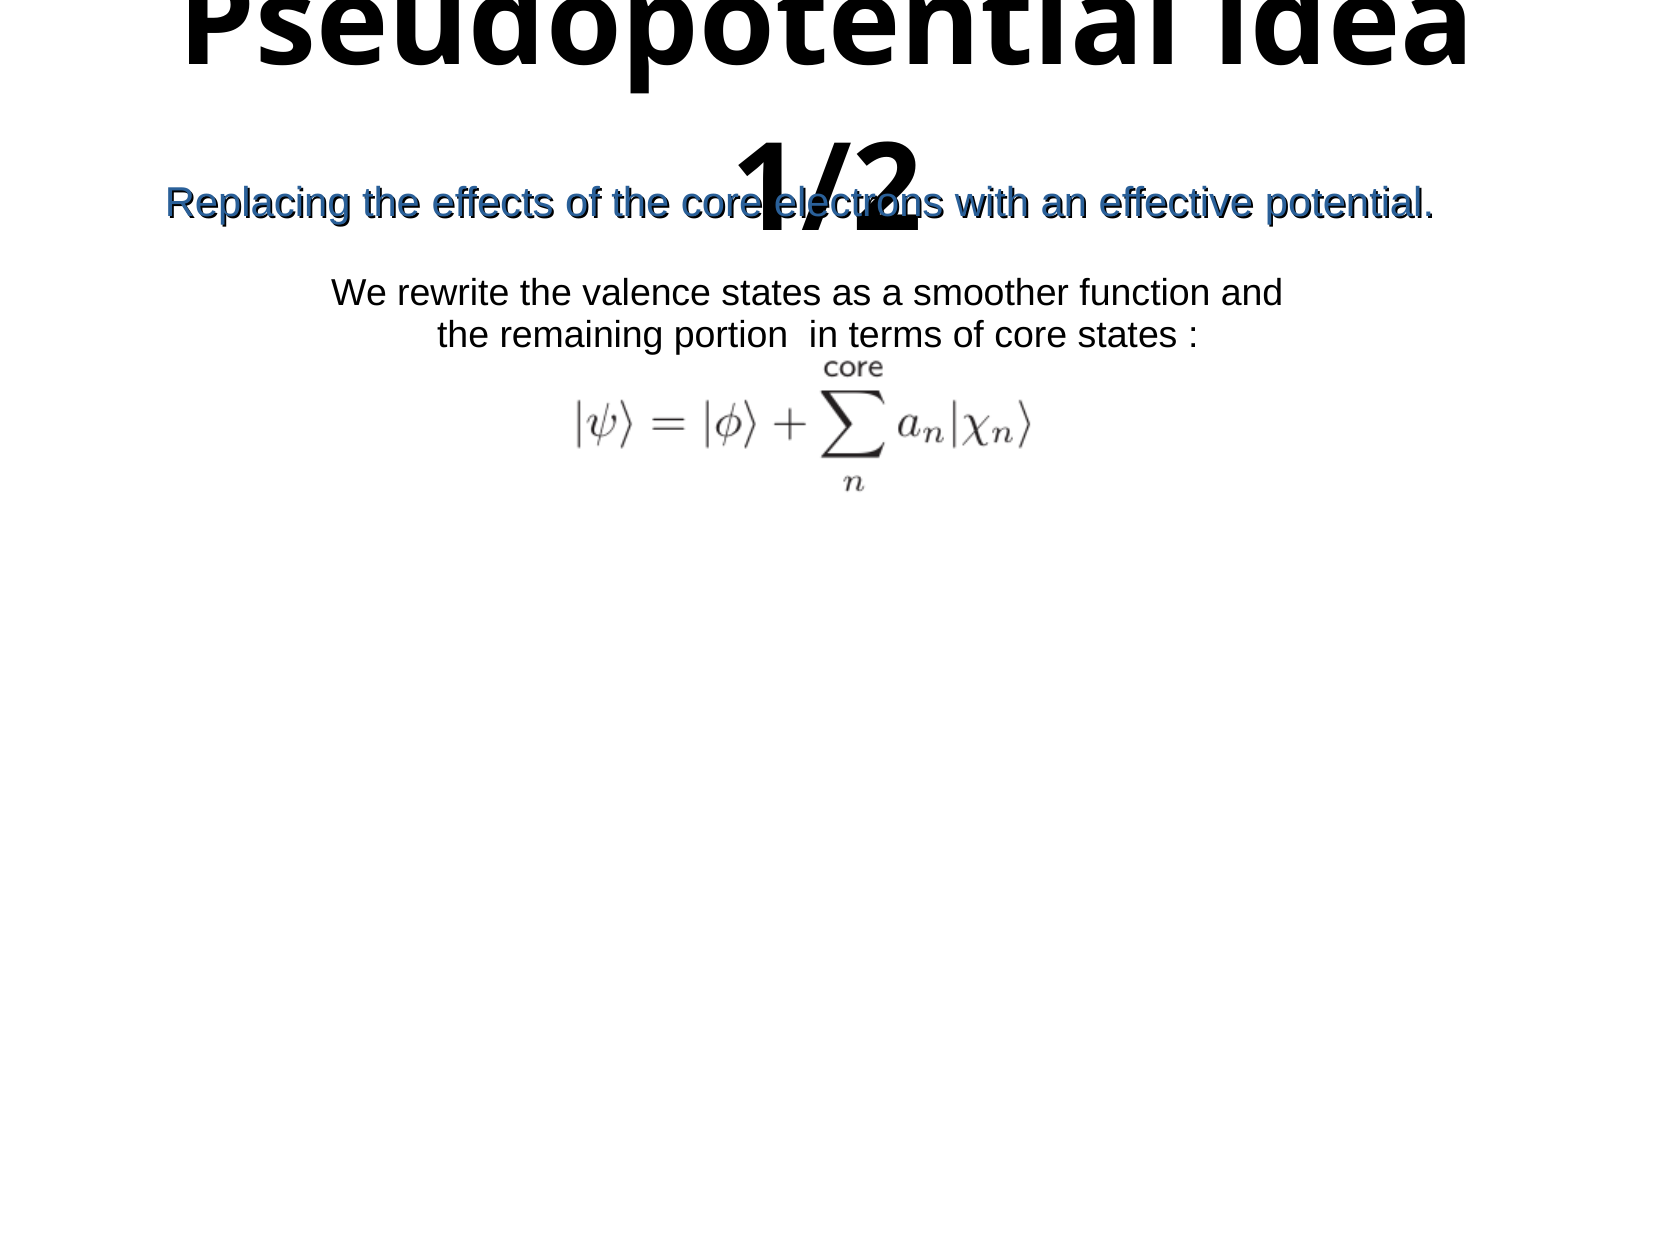

# Pseudopotential idea 1/2
Replacing the effects of the core electrons with an effective potential.
We rewrite the valence states as a smoother function and
the remaining portion in terms of core states :